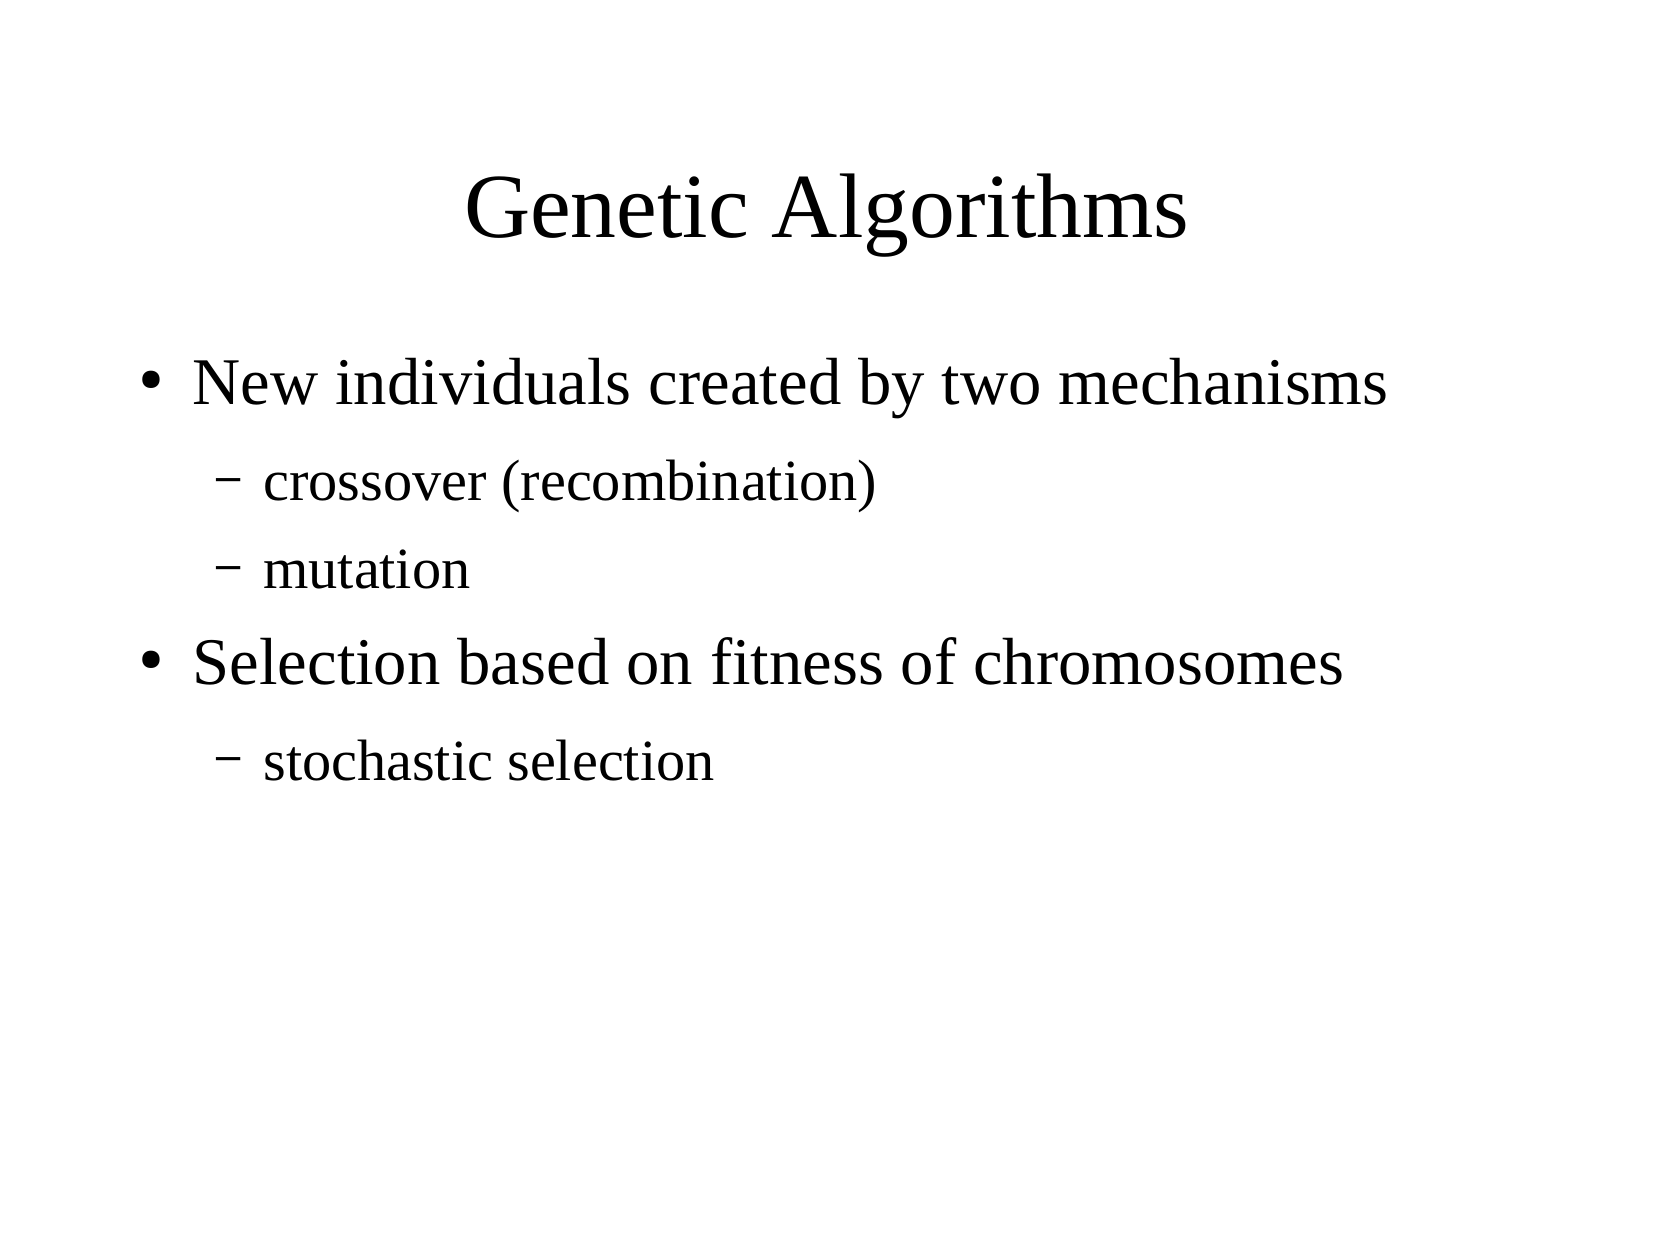

# Genetic Algorithms
New individuals created by two mechanisms
crossover (recombination)
mutation
Selection based on fitness of chromosomes
stochastic selection